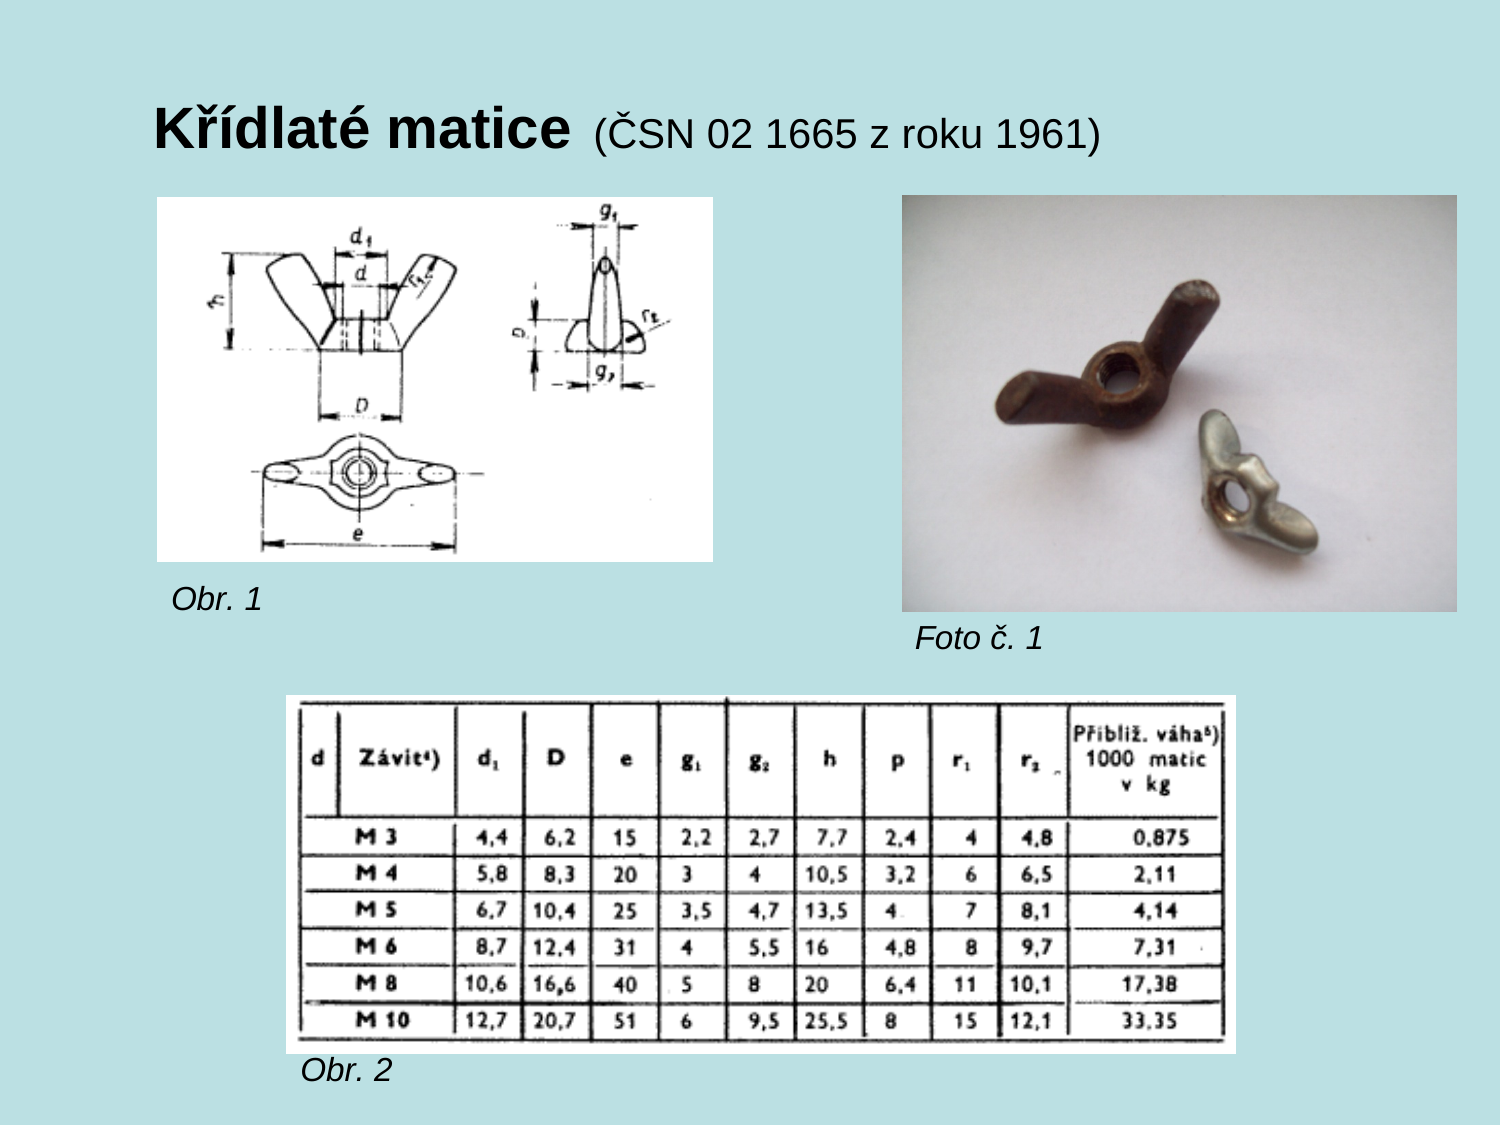

Křídlaté matice (ČSN 02 1665 z roku 1961)
Obr. 1
Foto č. 1
Obr. 2